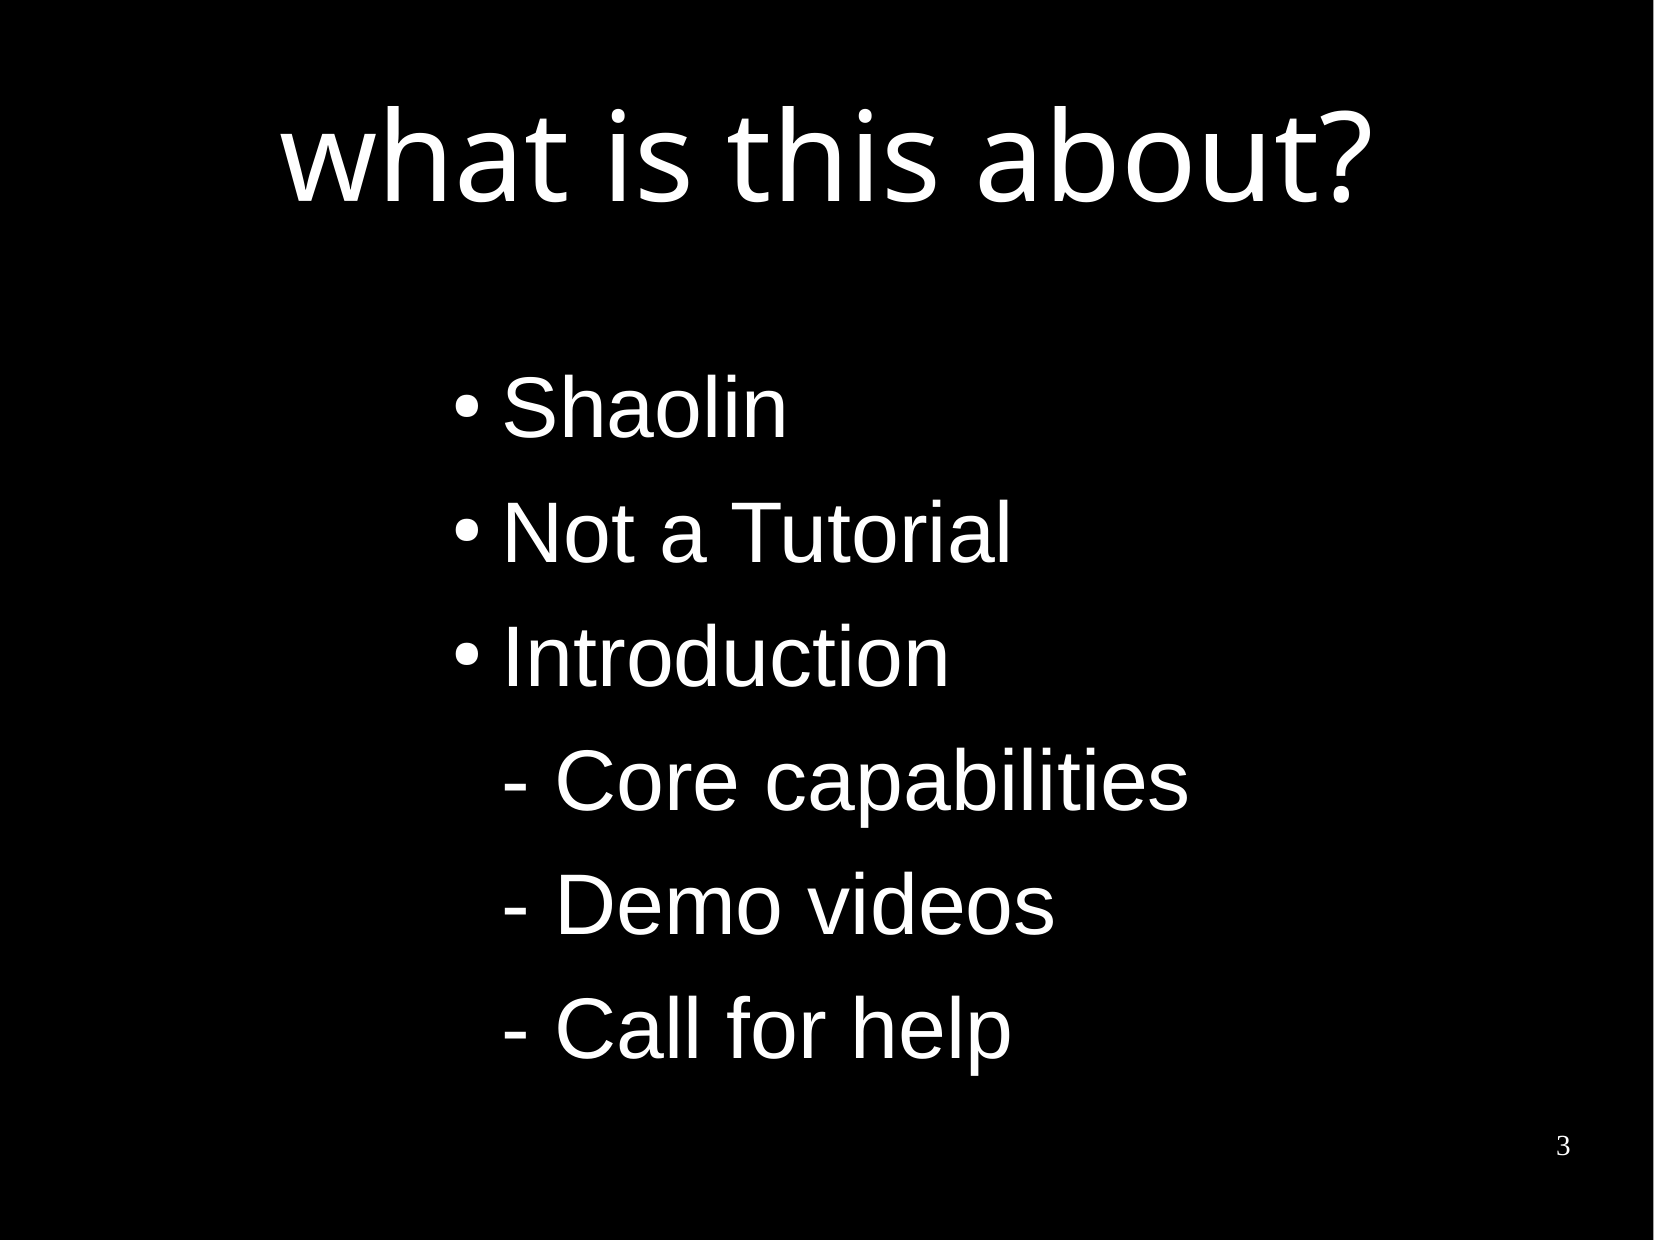

# what is this about?
Shaolin
Not a Tutorial
Introduction
- Core capabilities
- Demo videos
- Call for help
3